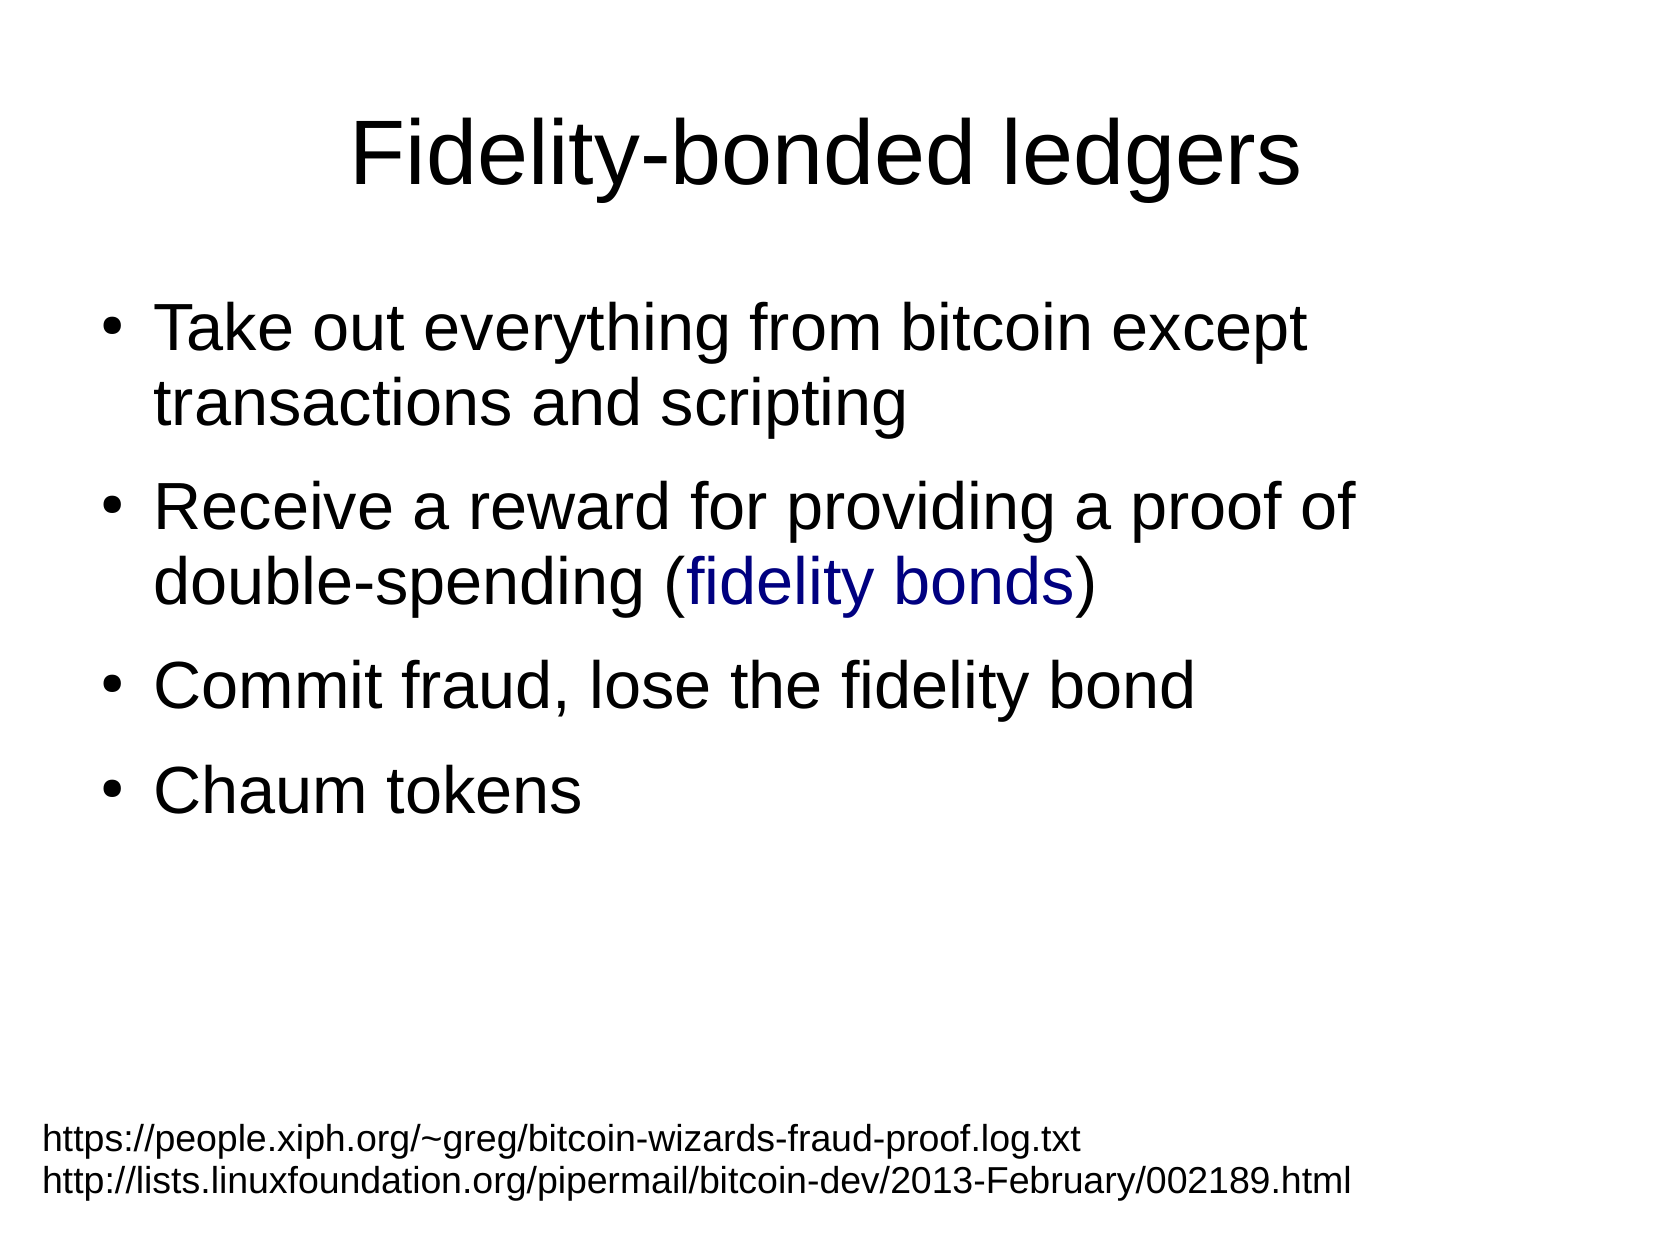

# Fidelity-bonded ledgers
Take out everything from bitcoin except transactions and scripting
Receive a reward for providing a proof of double-spending (fidelity bonds)
Commit fraud, lose the fidelity bond
Chaum tokens
https://people.xiph.org/~greg/bitcoin-wizards-fraud-proof.log.txt
http://lists.linuxfoundation.org/pipermail/bitcoin-dev/2013-February/002189.html